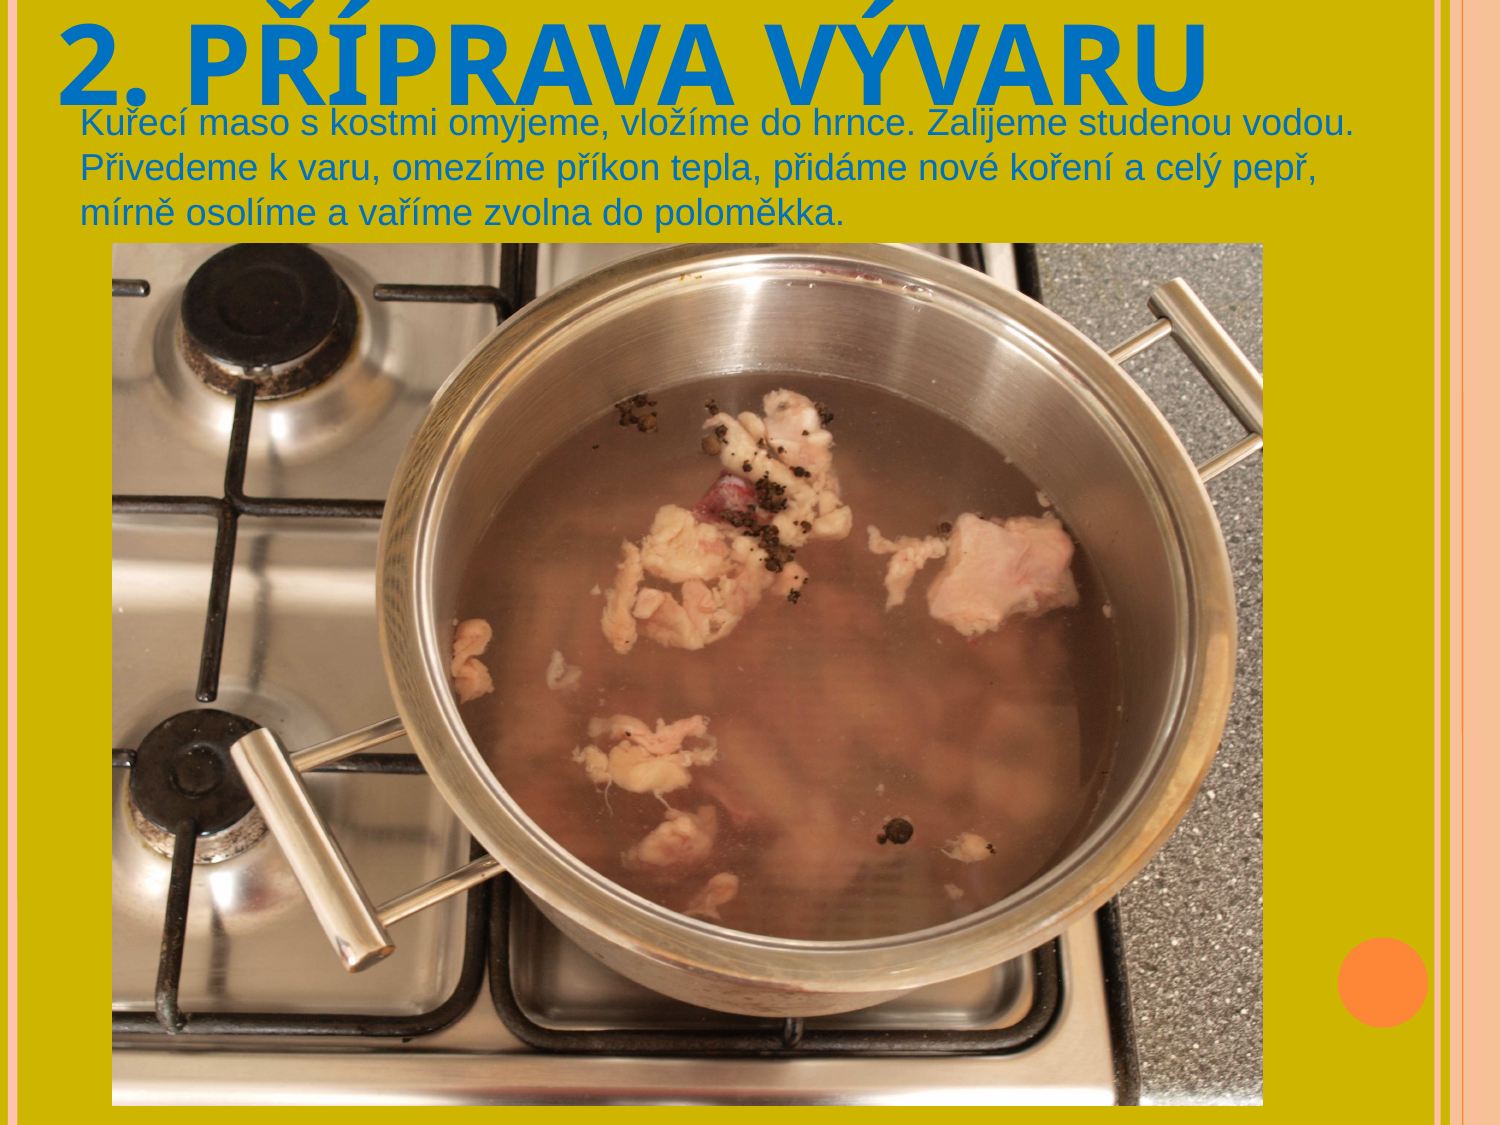

# 2. příprava vývaru
Kuřecí maso s kostmi omyjeme, vložíme do hrnce. Zalijeme studenou vodou.
Přivedeme k varu, omezíme příkon tepla, přidáme nové koření a celý pepř,
mírně osolíme a vaříme zvolna do poloměkka.